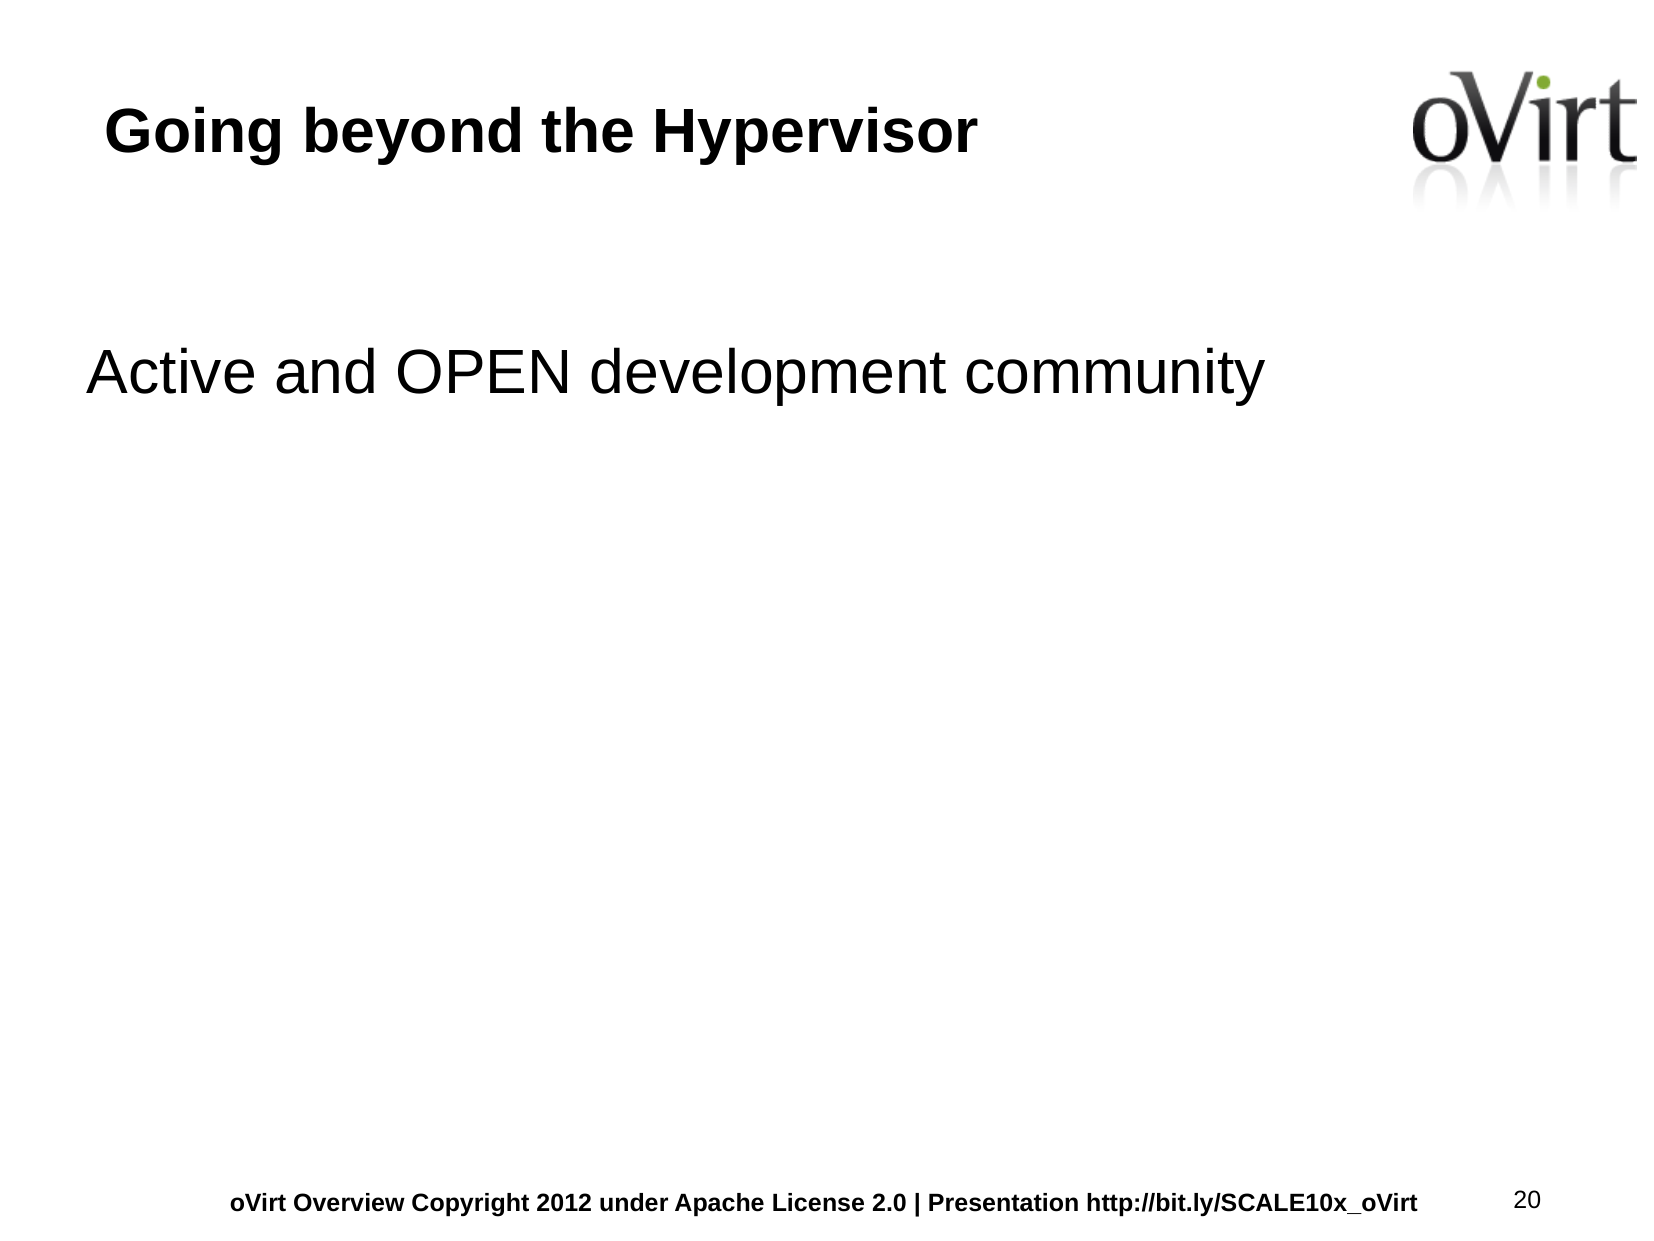

# Going beyond the Hypervisor
Active and OPEN development community